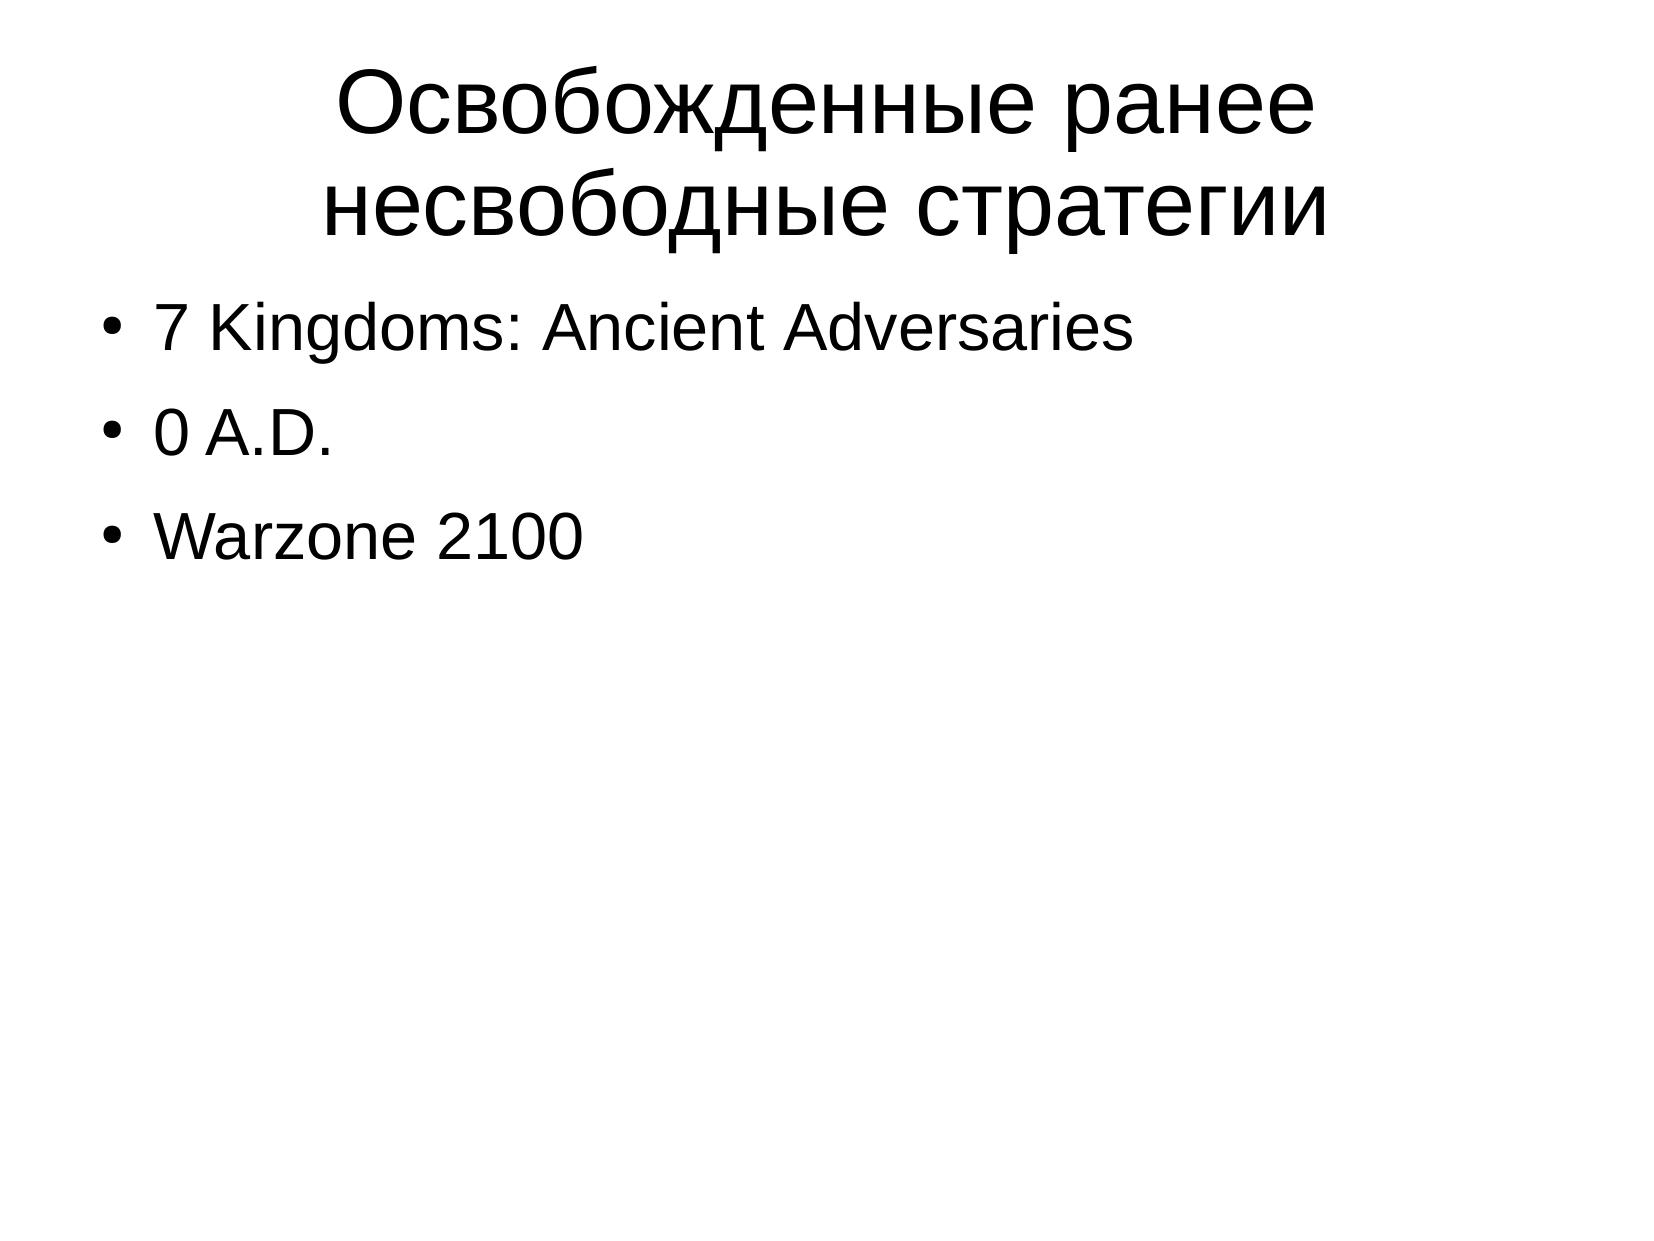

# Освобожденные ранее несвободные стратегии
7 Kingdoms: Ancient Adversaries
0 A.D.
Warzone 2100